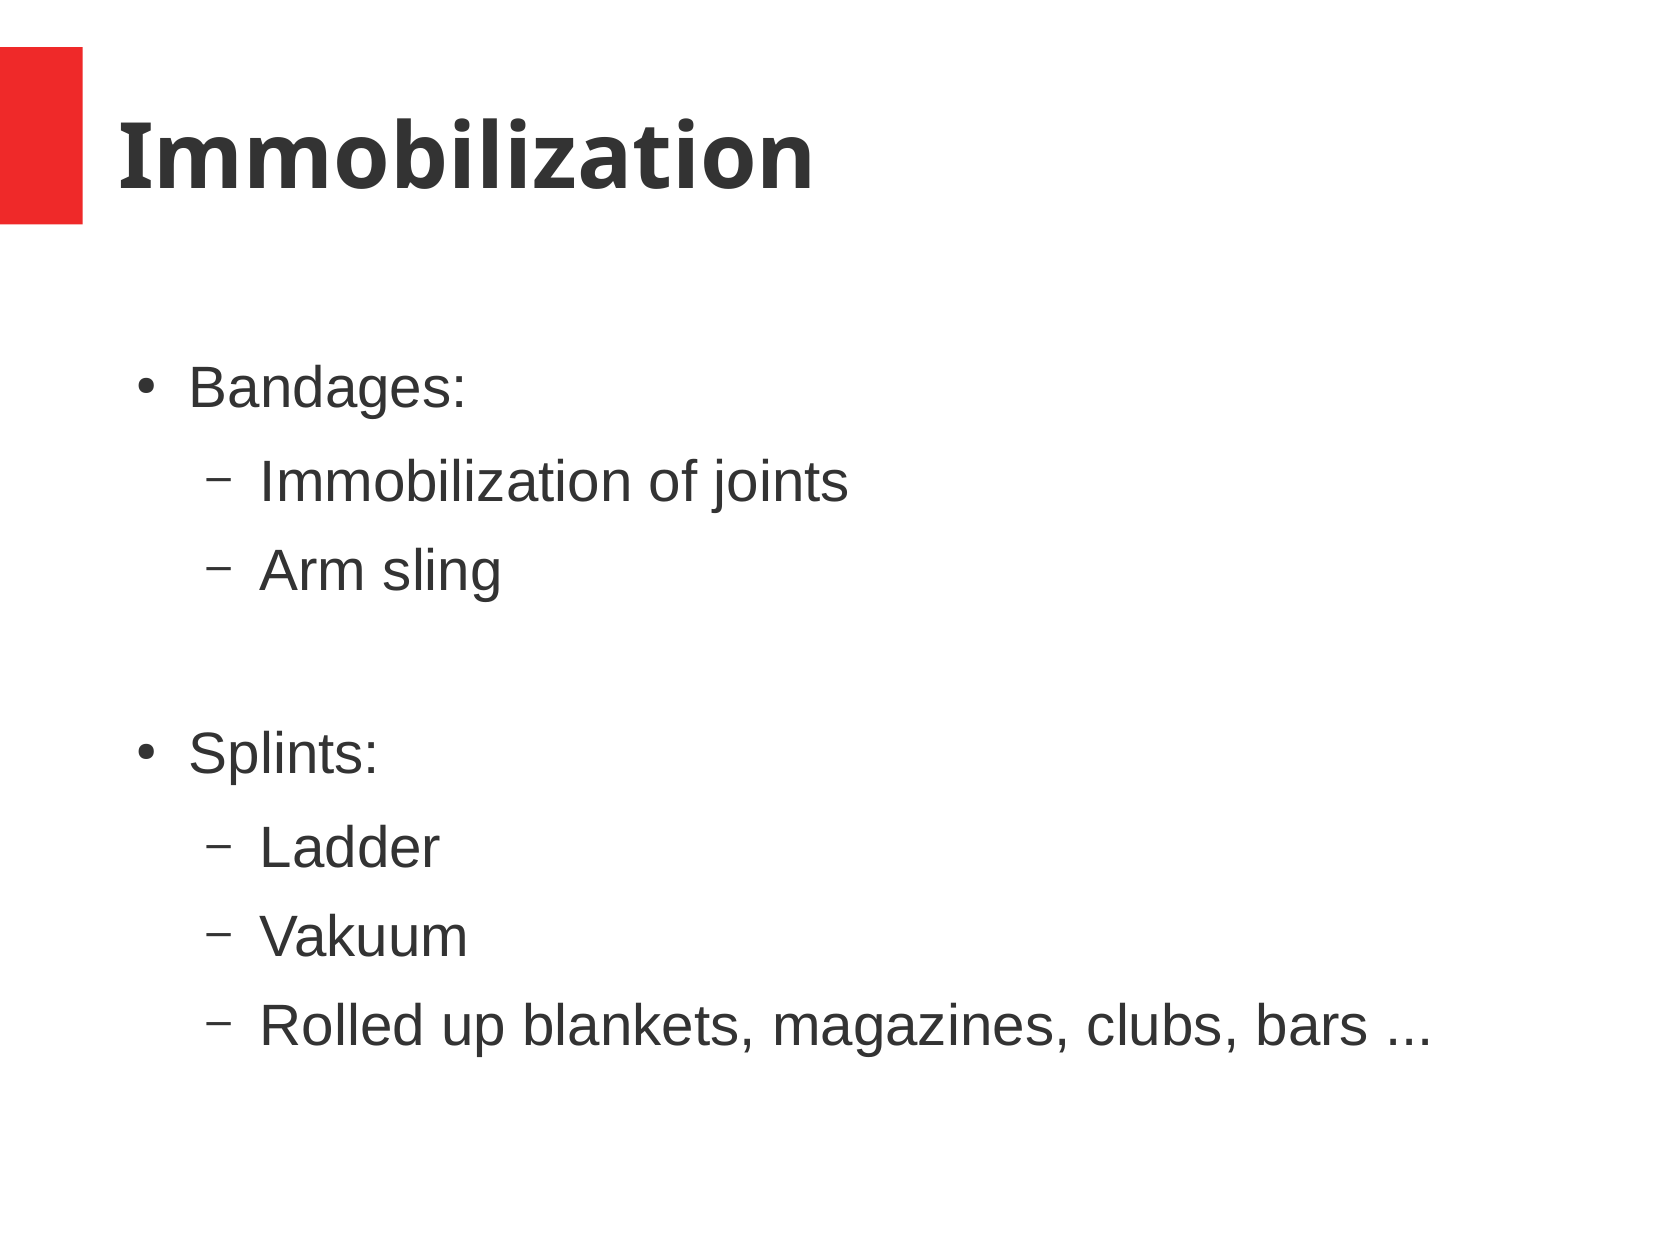

# Immobilization
Bandages:
Immobilization of joints
Arm sling
Splints:
Ladder
Vakuum
Rolled up blankets, magazines, clubs, bars ...